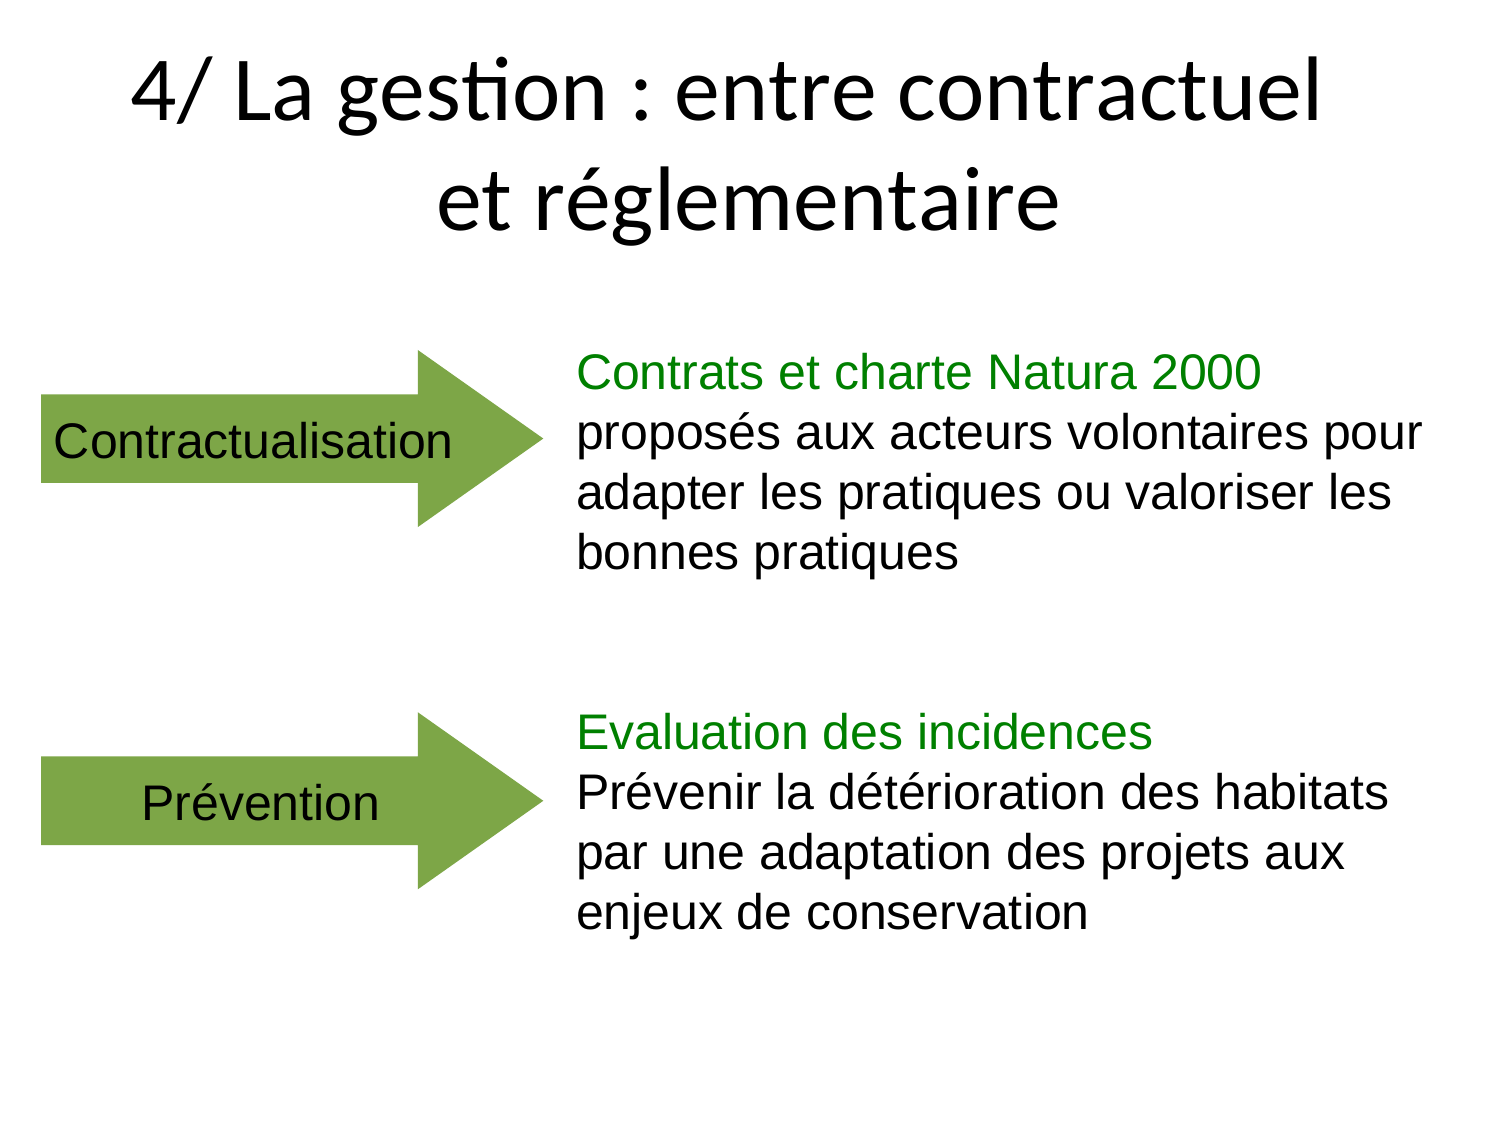

# 4/ La gestion : entre contractuel et réglementaire
Contrats et charte Natura 2000 proposés aux acteurs volontaires pour adapter les pratiques ou valoriser les bonnes pratiques
Contractualisation
Evaluation des incidences
Prévenir la détérioration des habitats par une adaptation des projets aux enjeux de conservation
Prévention